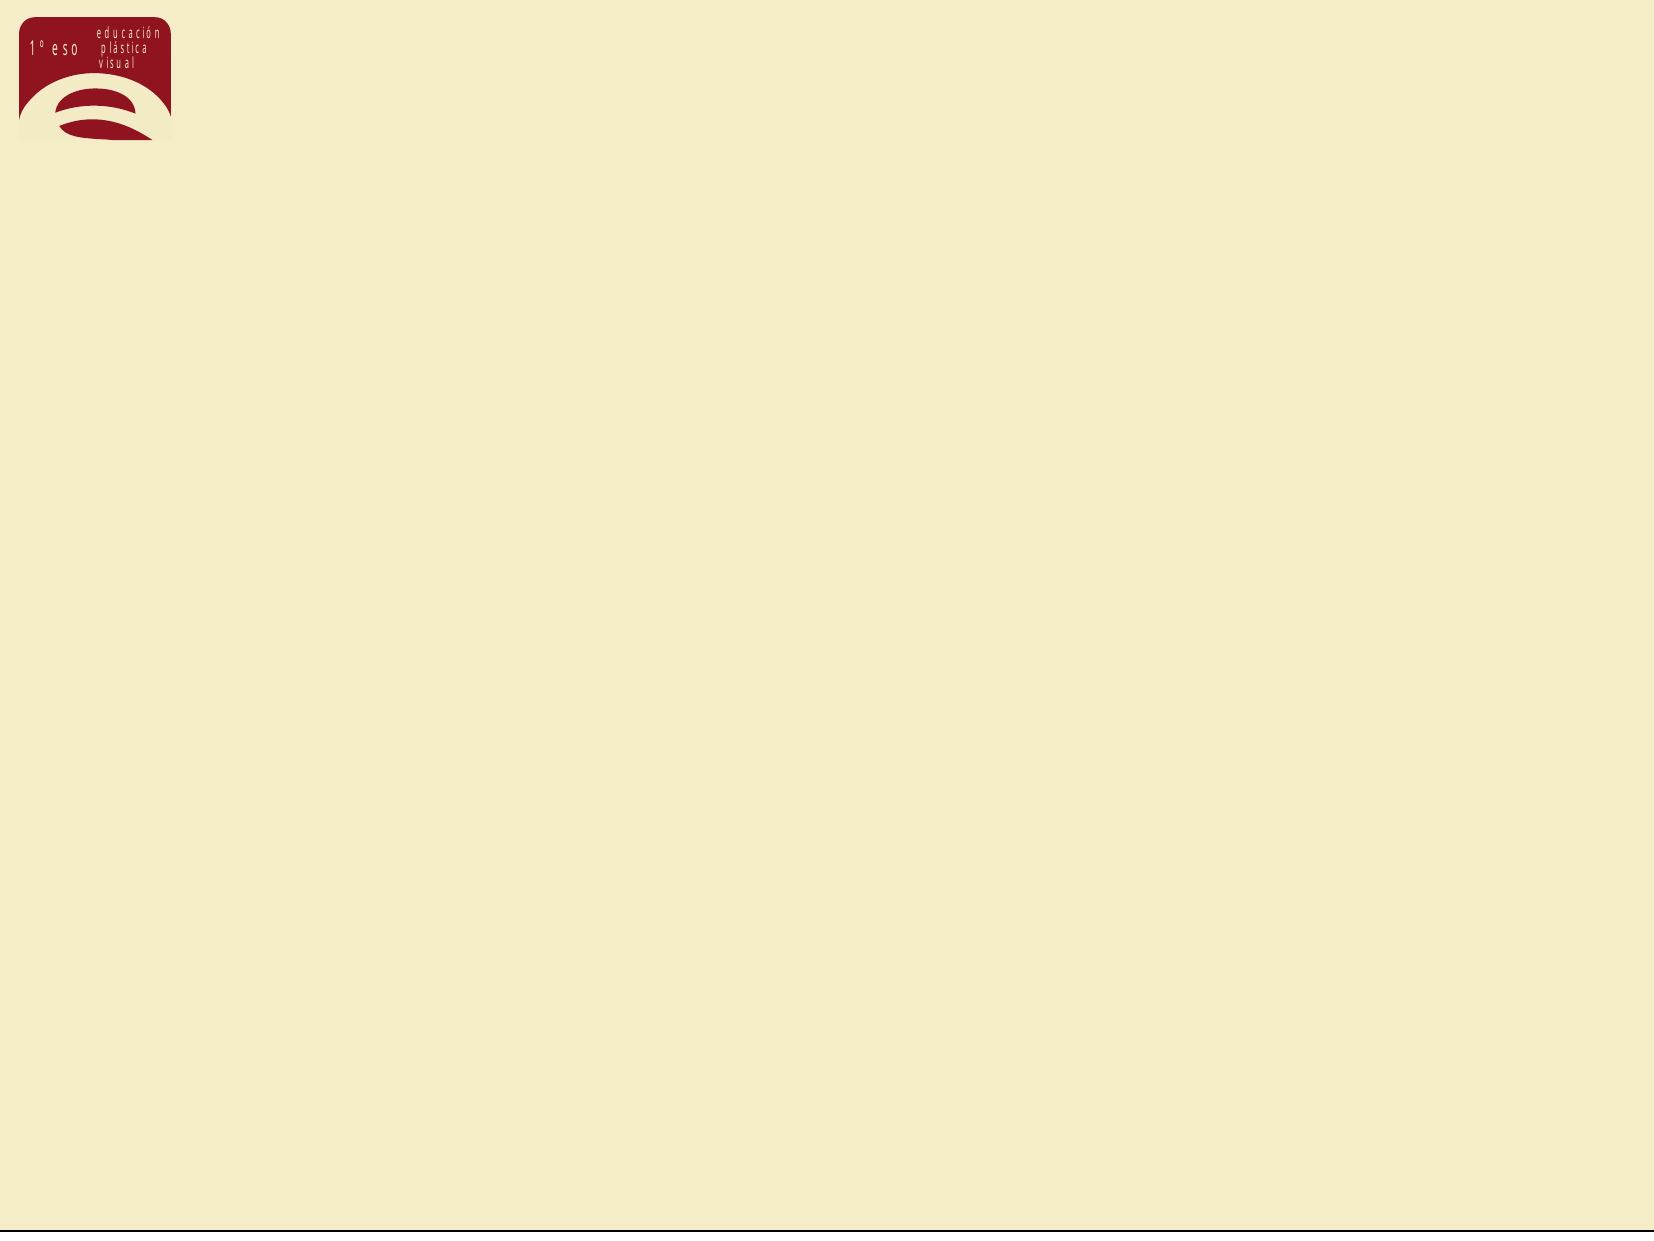

#
	Tridimensionales (Formato esférico)
	Los formatos tridimensionales adoptan orientaciones espaciales
 	similares a la de los formatos planos. Produce sensación de vértigo.
	Las cúpulas.
	Irregulares
	Producen un efecto visual de dinamismo y	libertad. Se suelen
	utilizar en los mensajes publicitarios infantiles y juveniles y en las
	viñetas de cómics.